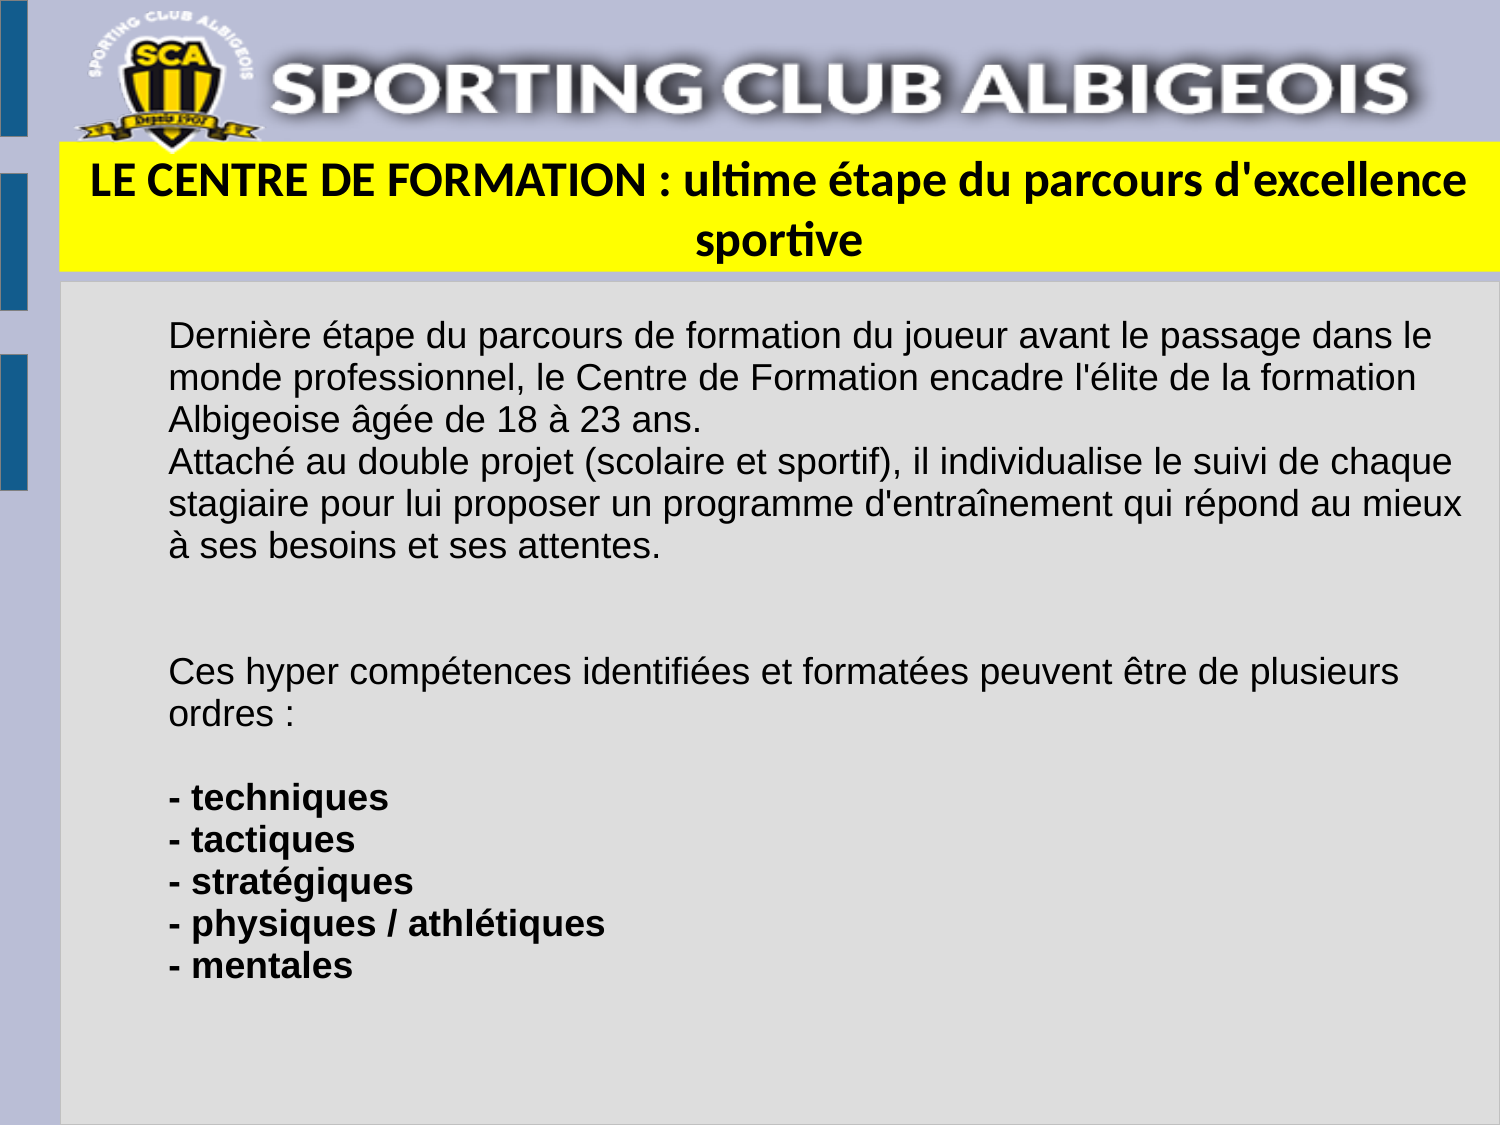

LE CENTRE DE FORMATION : ultime étape du parcours d'excellence sportive
Dernière étape du parcours de formation du joueur avant le passage dans le monde professionnel, le Centre de Formation encadre l'élite de la formation Albigeoise âgée de 18 à 23 ans.
Attaché au double projet (scolaire et sportif), il individualise le suivi de chaque stagiaire pour lui proposer un programme d'entraînement qui répond au mieux à ses besoins et ses attentes.
Ces hyper compétences identifiées et formatées peuvent être de plusieurs ordres :
- techniques
- tactiques
- stratégiques
- physiques / athlétiques
- mentales